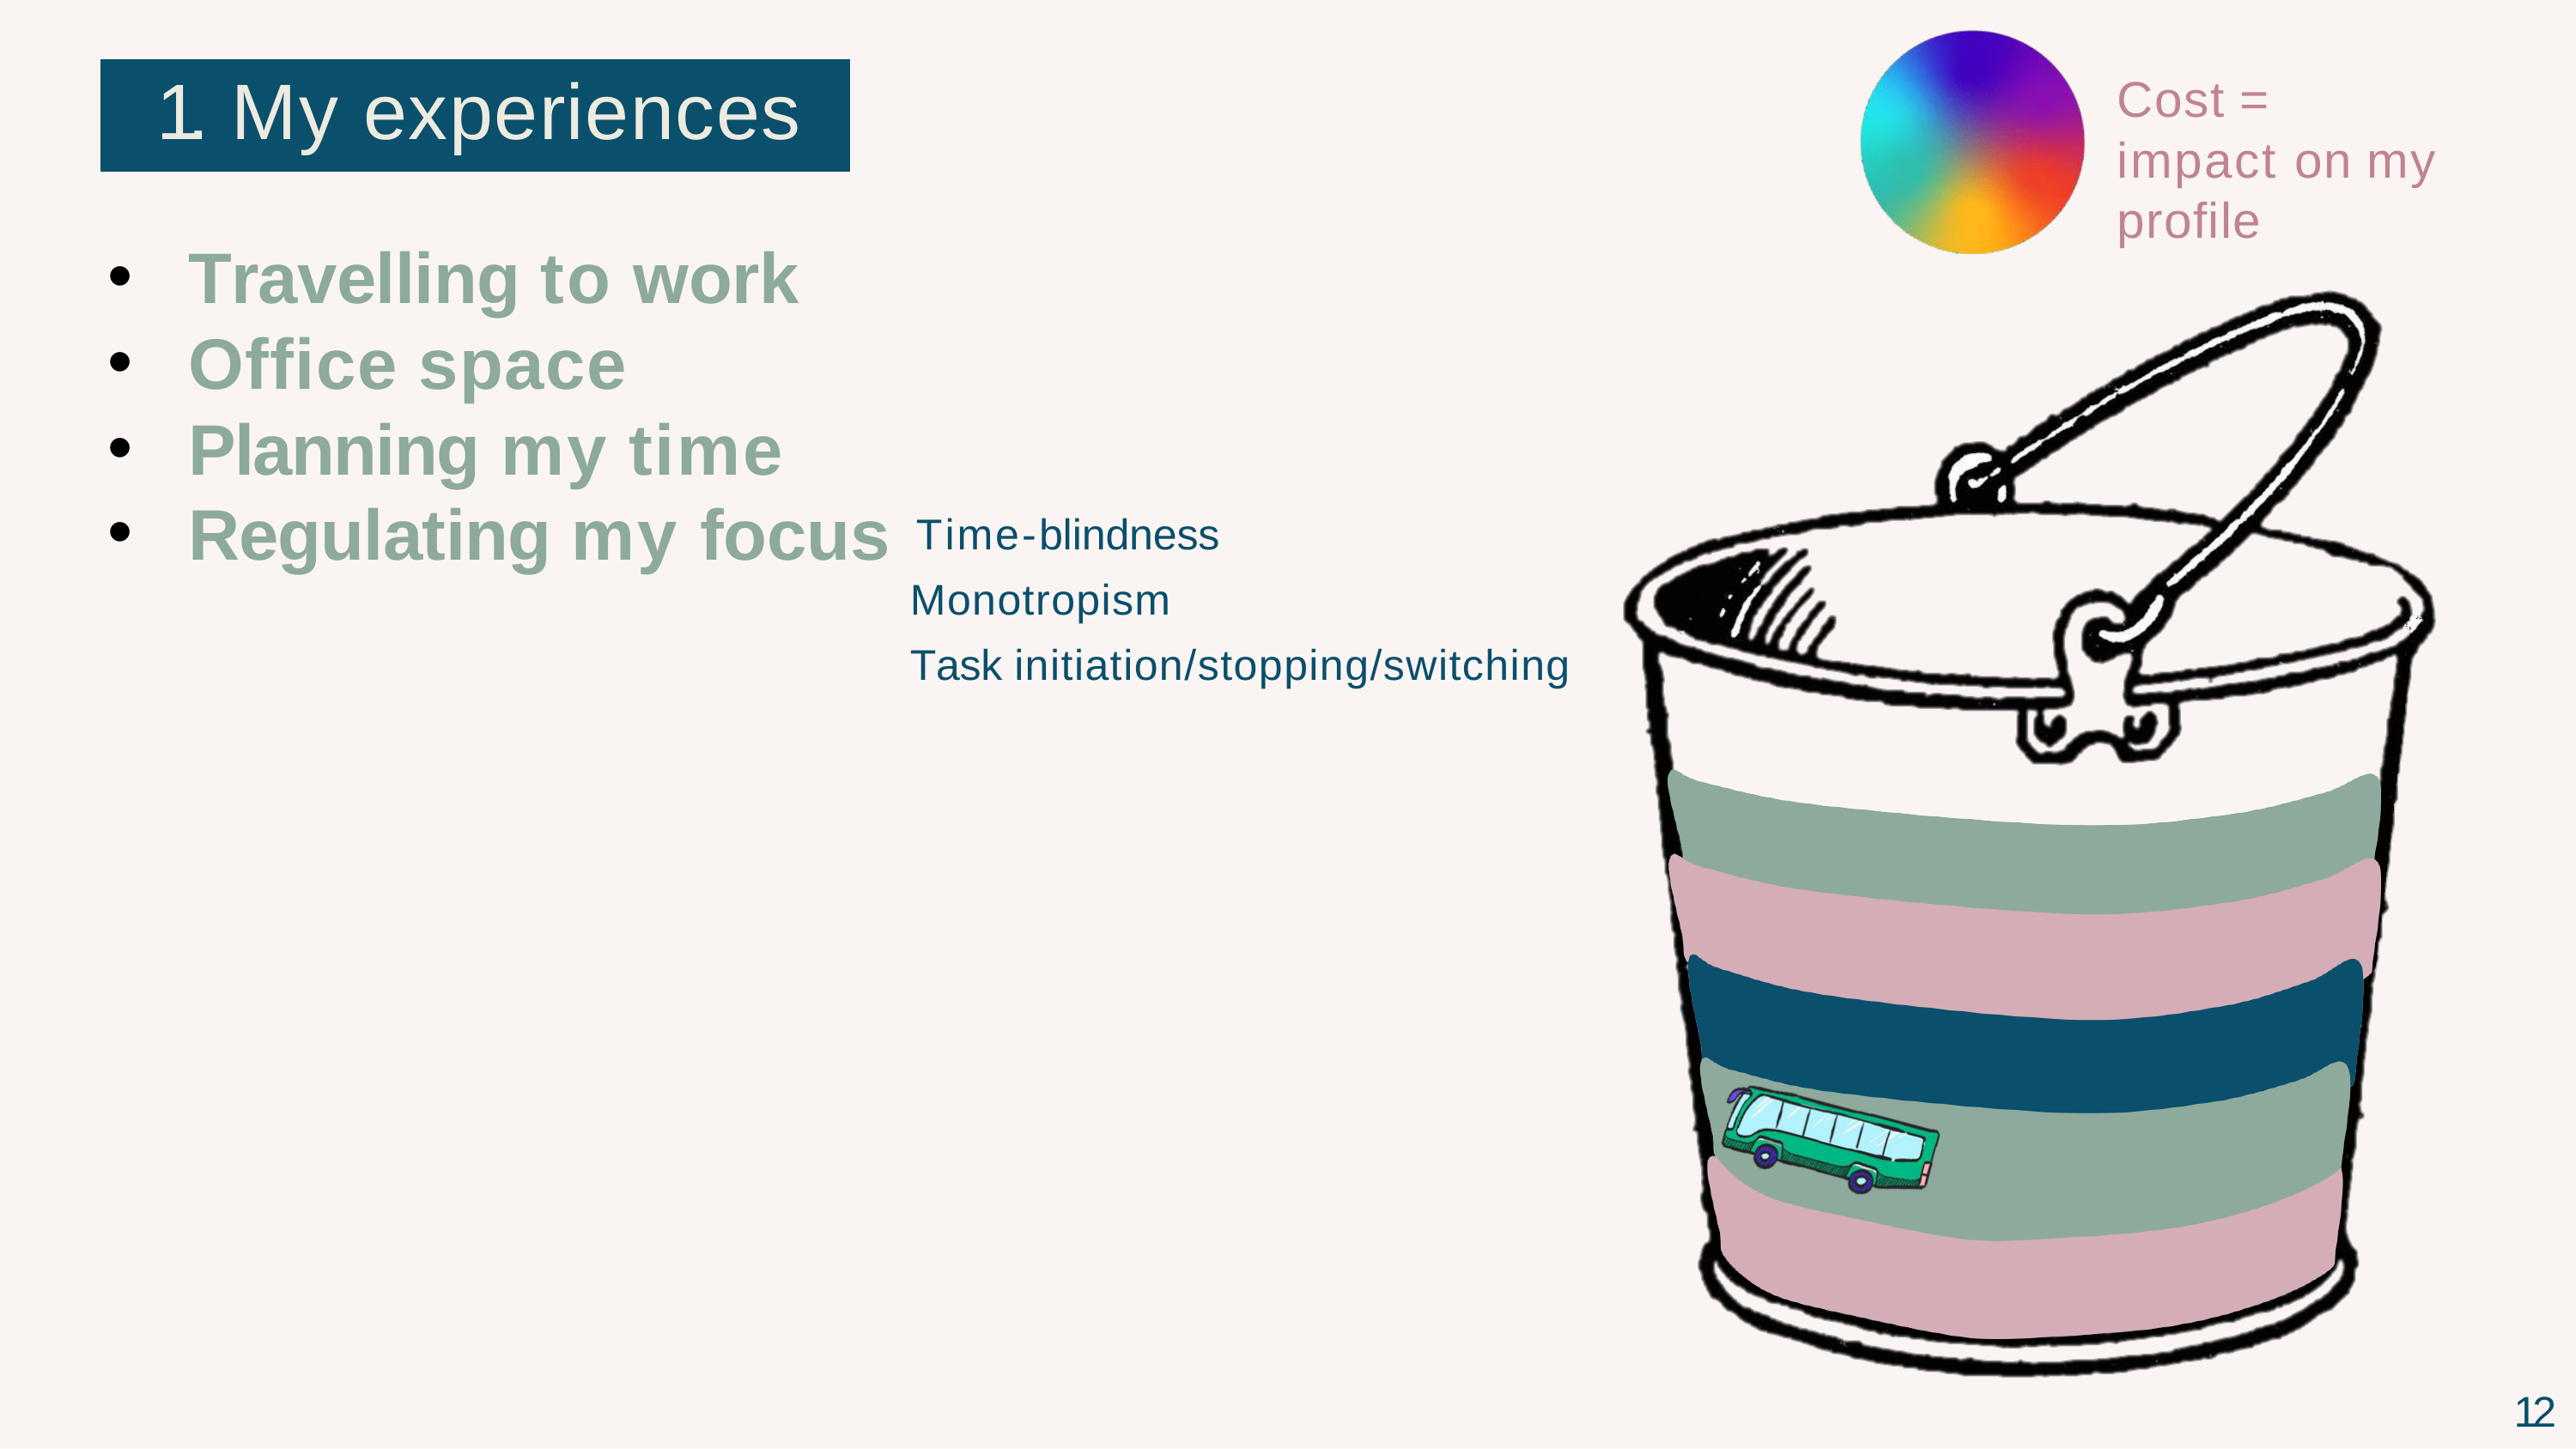

# 1. My experiences
Cost = impact on my profile
Travelling to work
Office space
Planning my time
Regulating my focus Time-blindness
Monotropism
Task initiation/stopping/switching